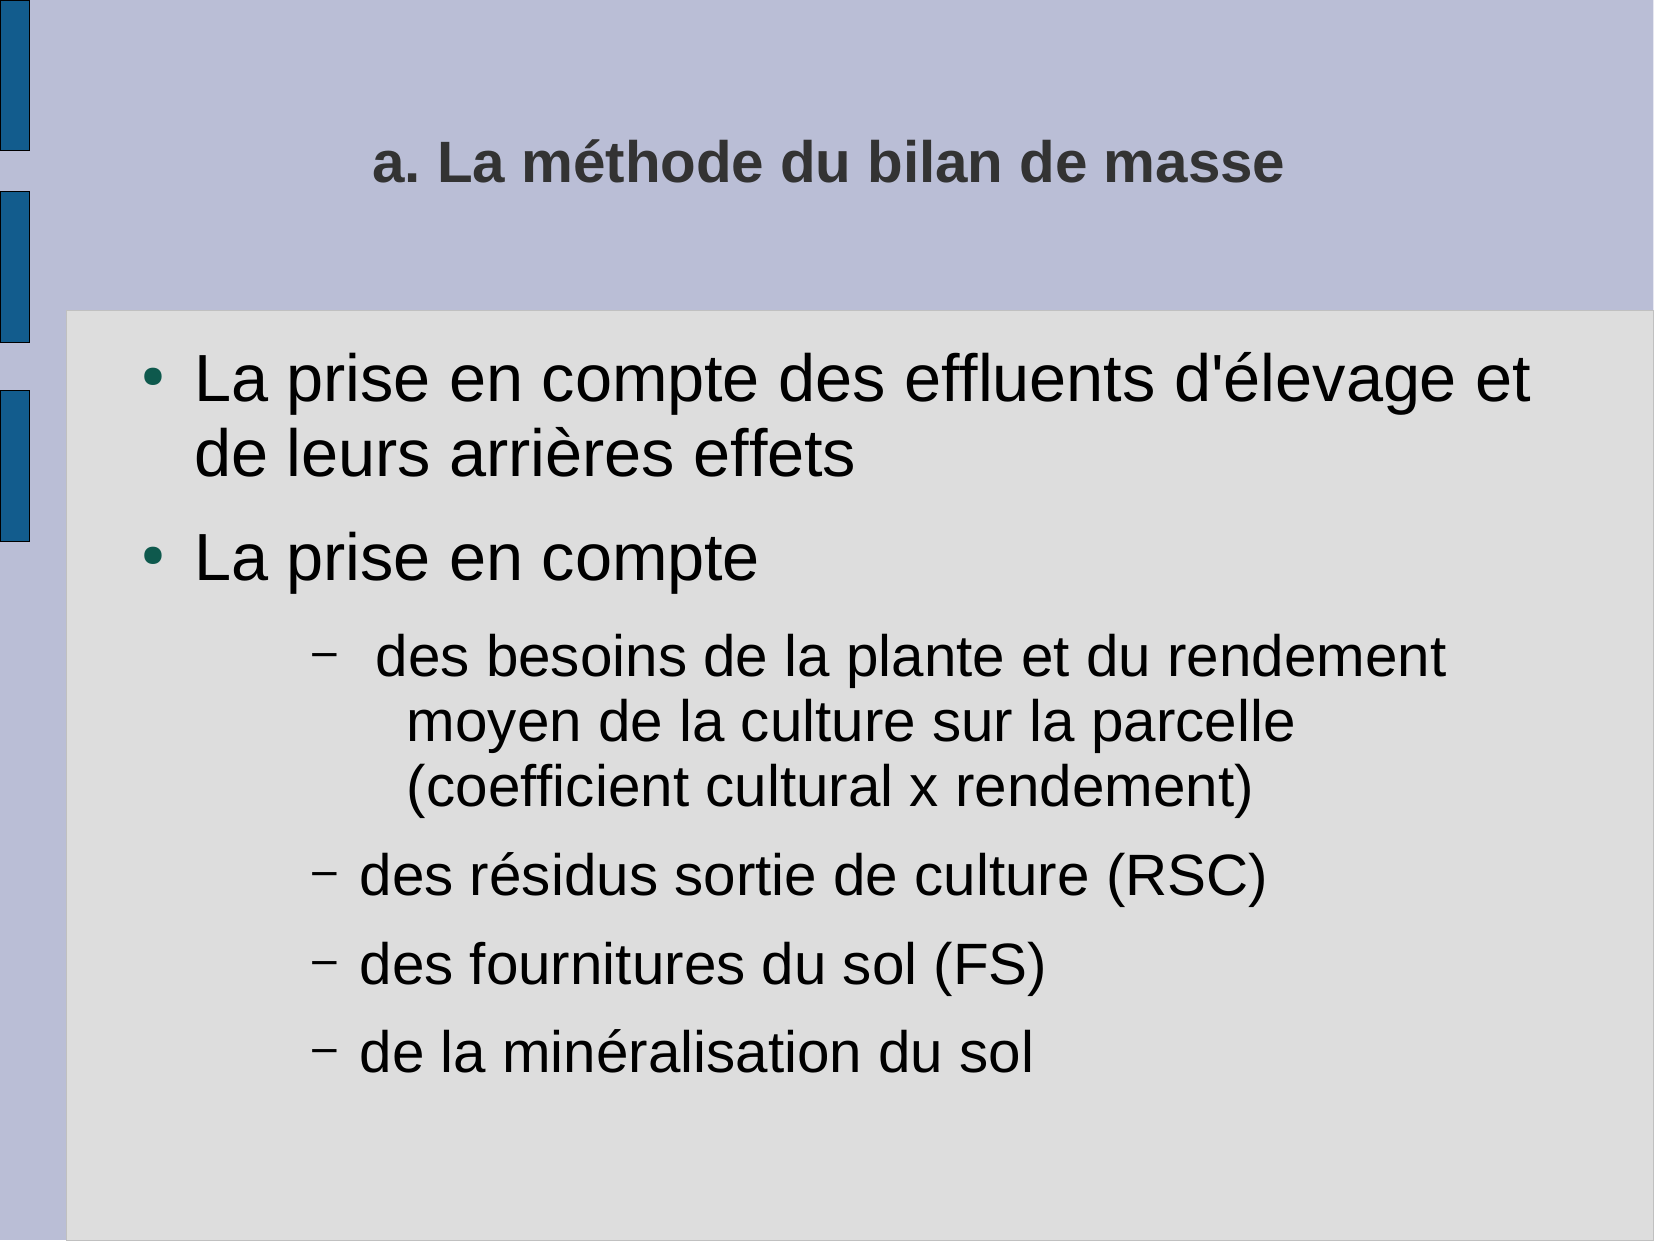

# a. La méthode du bilan de masse
La prise en compte des effluents d'élevage et de leurs arrières effets
La prise en compte
 des besoins de la plante et du rendement moyen de la culture sur la parcelle (coefficient cultural x rendement)
des résidus sortie de culture (RSC)
des fournitures du sol (FS)
de la minéralisation du sol